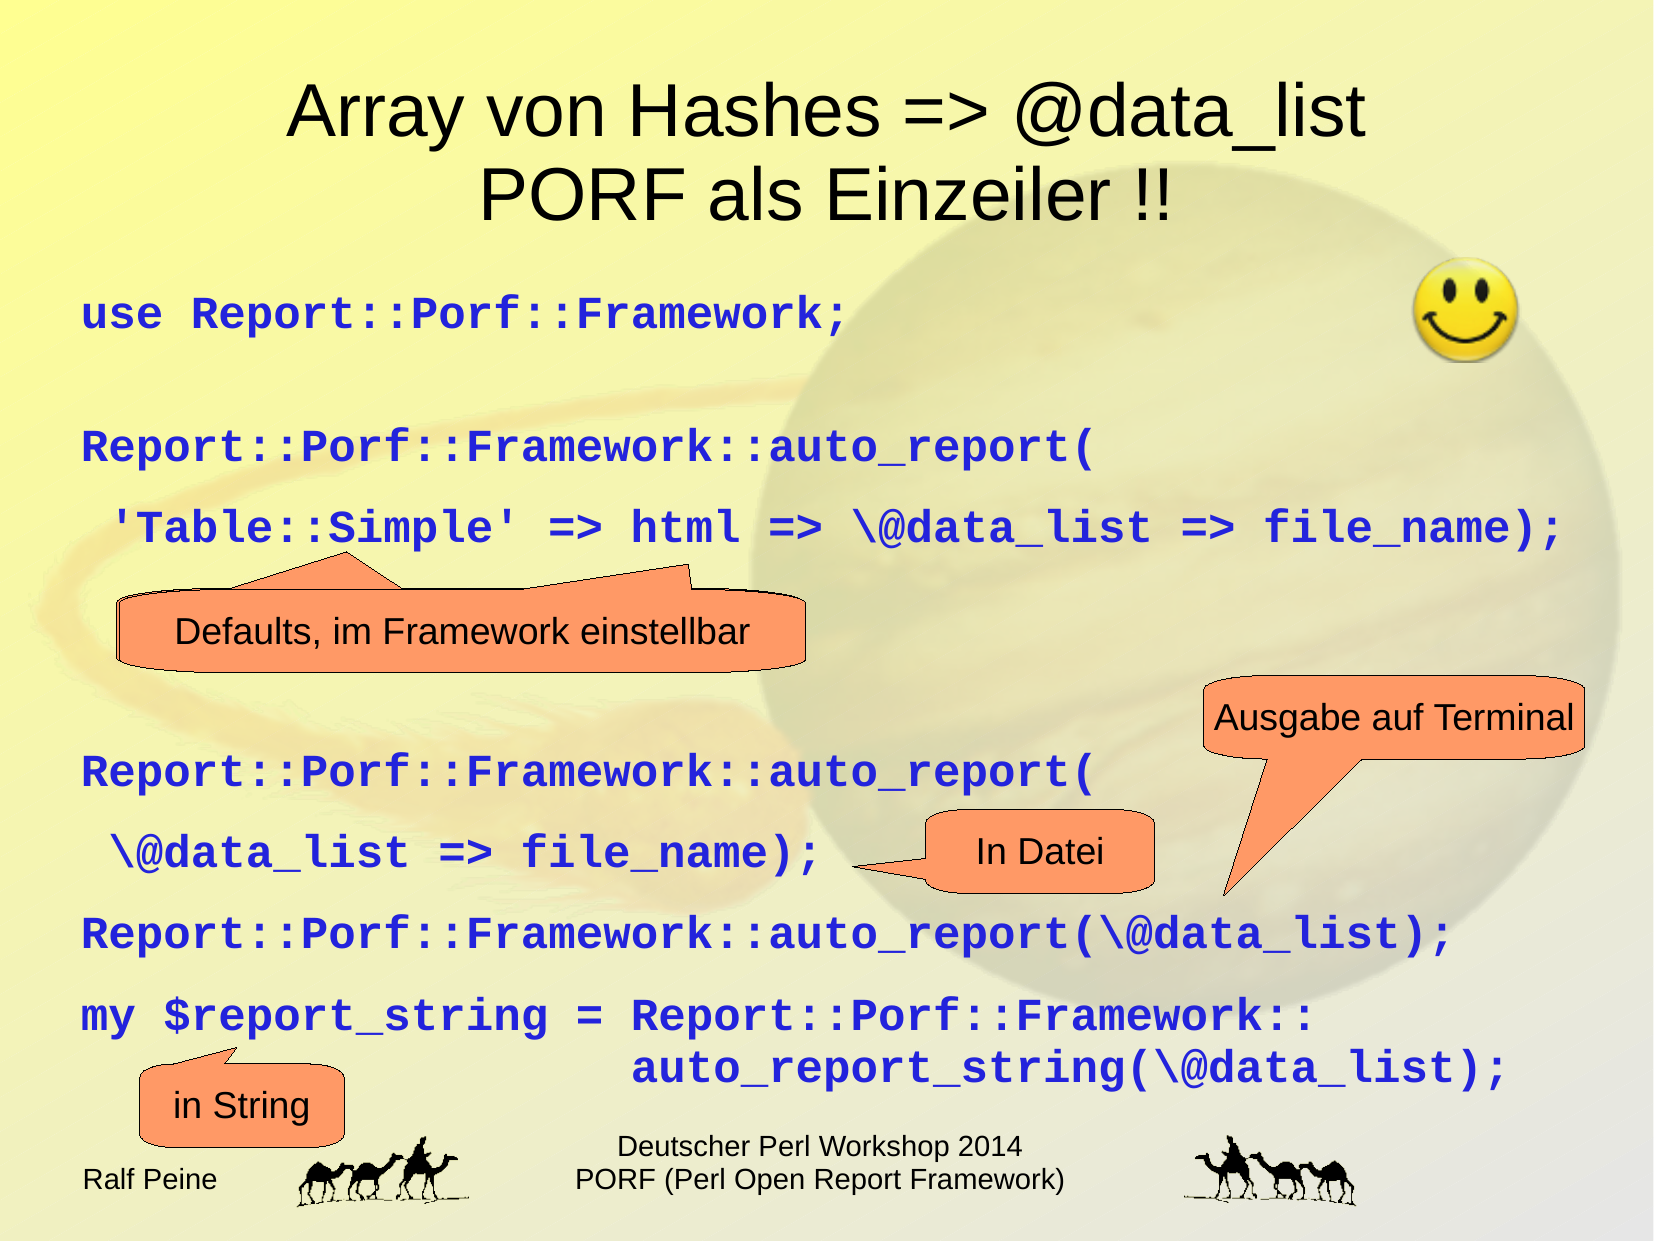

# Array von Hashes => @data_list PORF als Einzeiler !!
use Report::Porf::Framework;
Report::Porf::Framework::auto_report(
 'Table::Simple' => html => \@data_list => file_name);
Report::Porf::Framework::auto_report(
 \@data_list => file_name);
Report::Porf::Framework::auto_report(\@data_list);
my $report_string = Report::Porf::Framework::
 auto_report_string(\@data_list);
Defaults
Defaults, im Framework einstellbar
Ausgabe auf Terminal
In Datei
in String